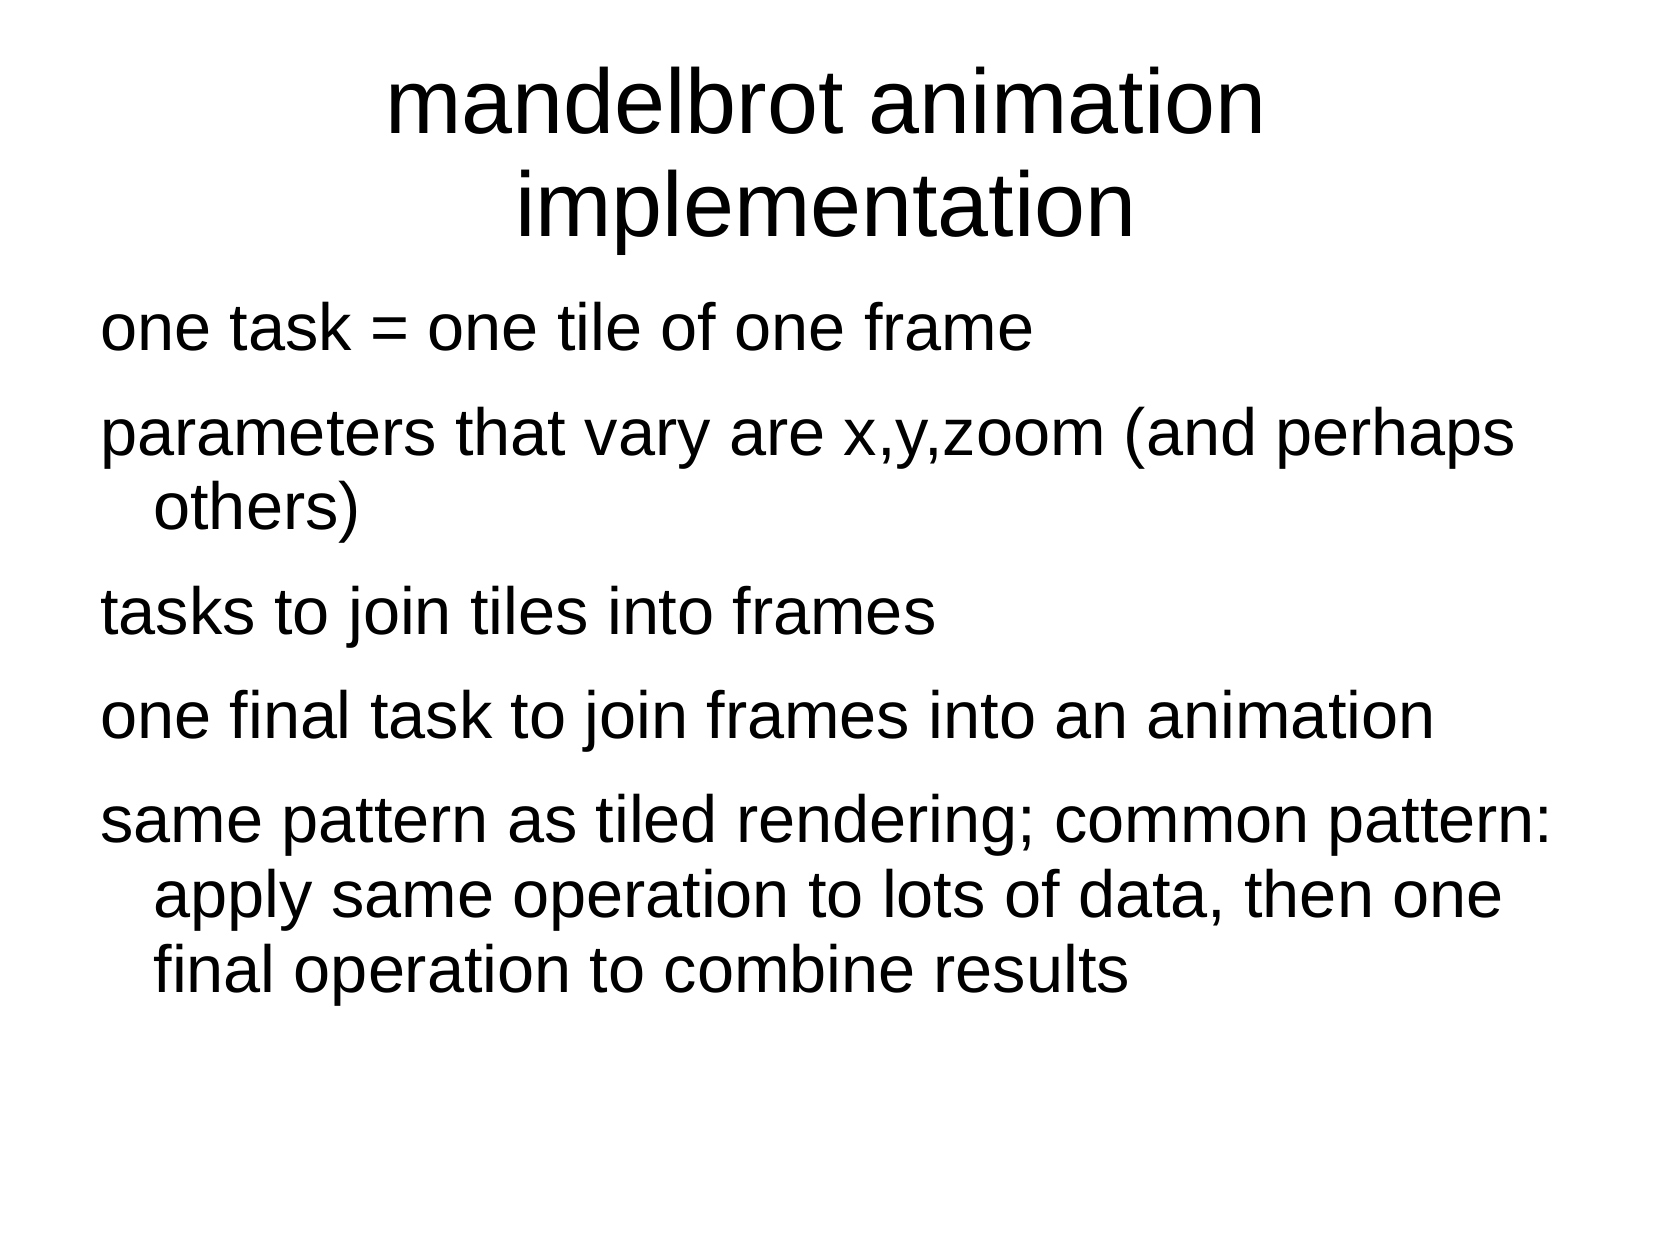

# mandelbrot animation implementation
one task = one tile of one frame
parameters that vary are x,y,zoom (and perhaps others)
tasks to join tiles into frames
one final task to join frames into an animation
same pattern as tiled rendering; common pattern: apply same operation to lots of data, then one final operation to combine results